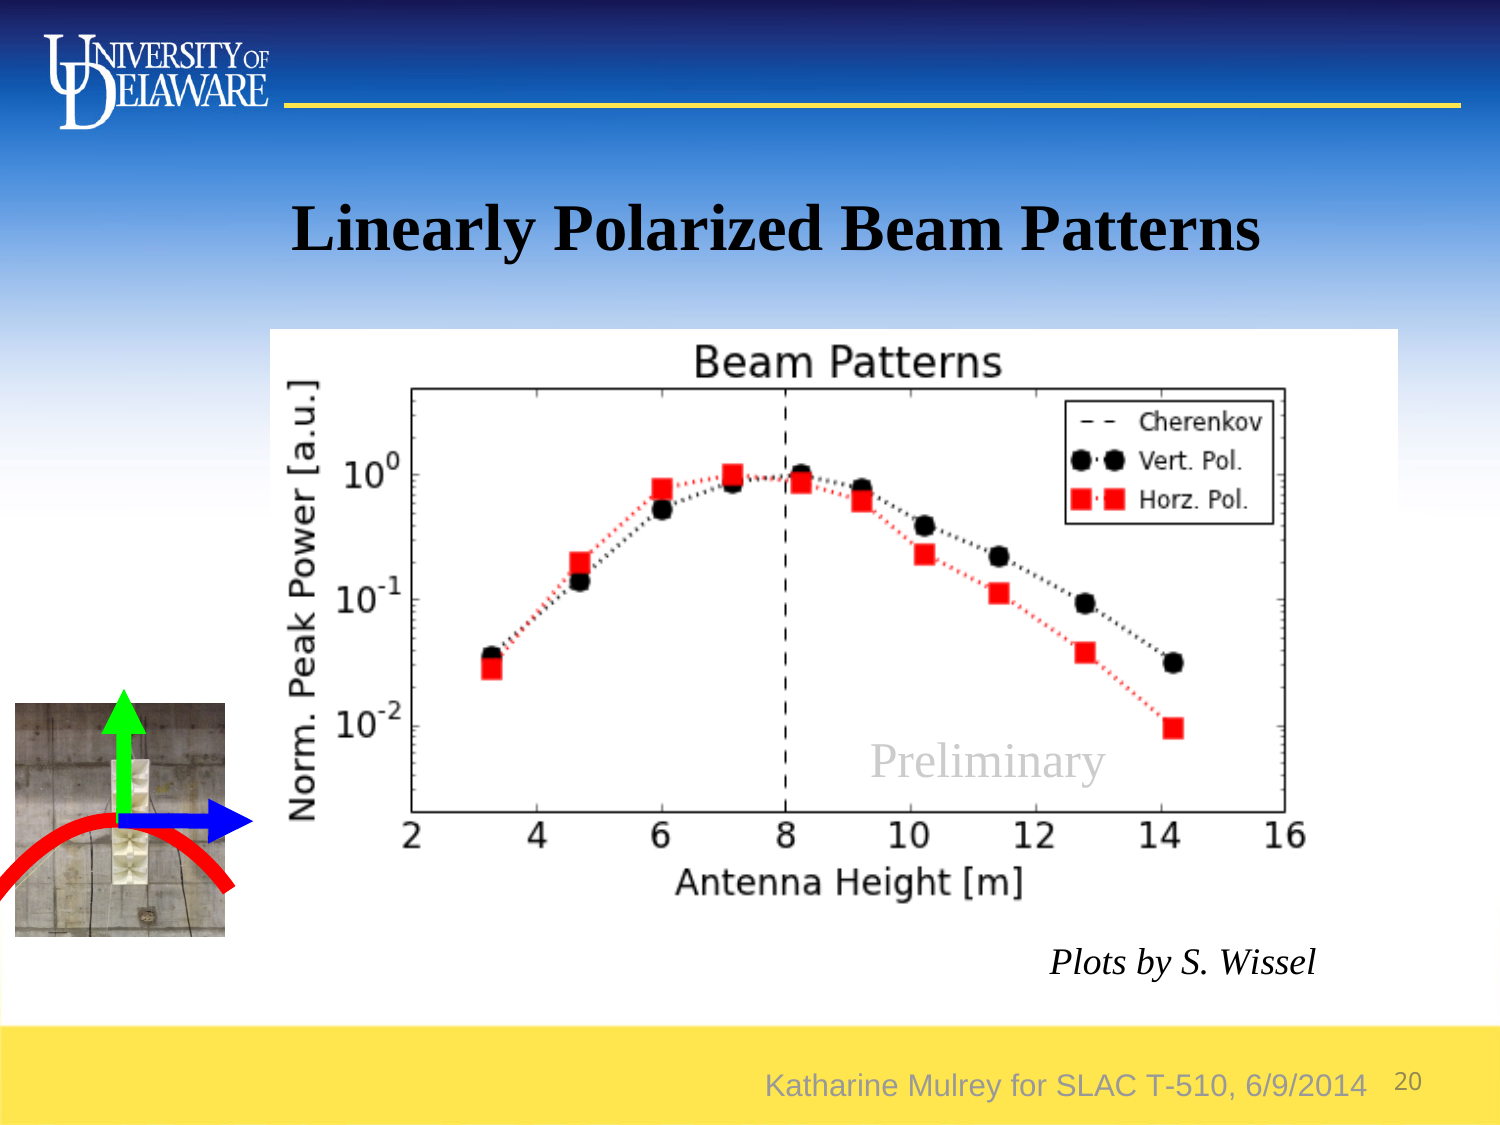

Linearly Polarized Beam Patterns
Preliminary
Plots by S. Wissel
20
Katharine Mulrey for SLAC T-510, 6/9/2014